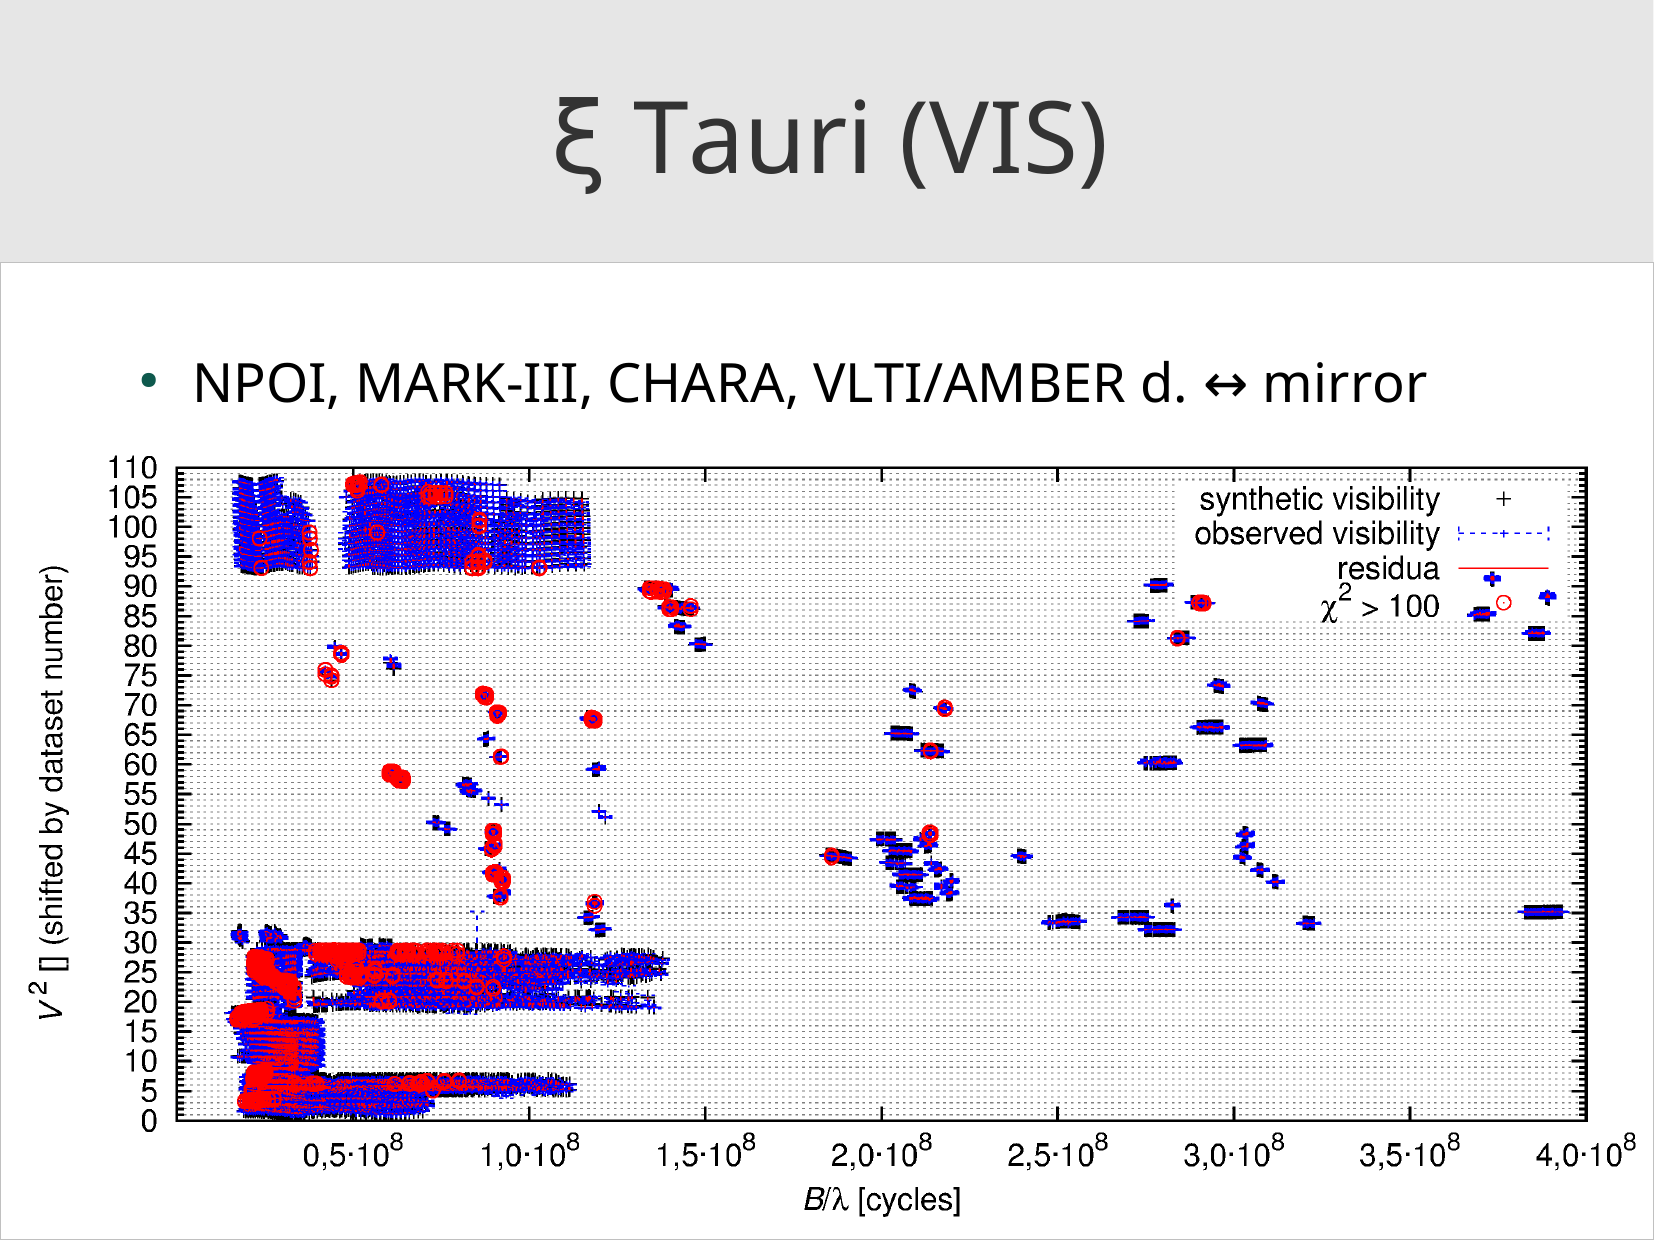

# ξ Tauri (VIS)
NPOI, MARK-III, CHARA, VLTI/AMBER d. ↔ mirror solutions (8)